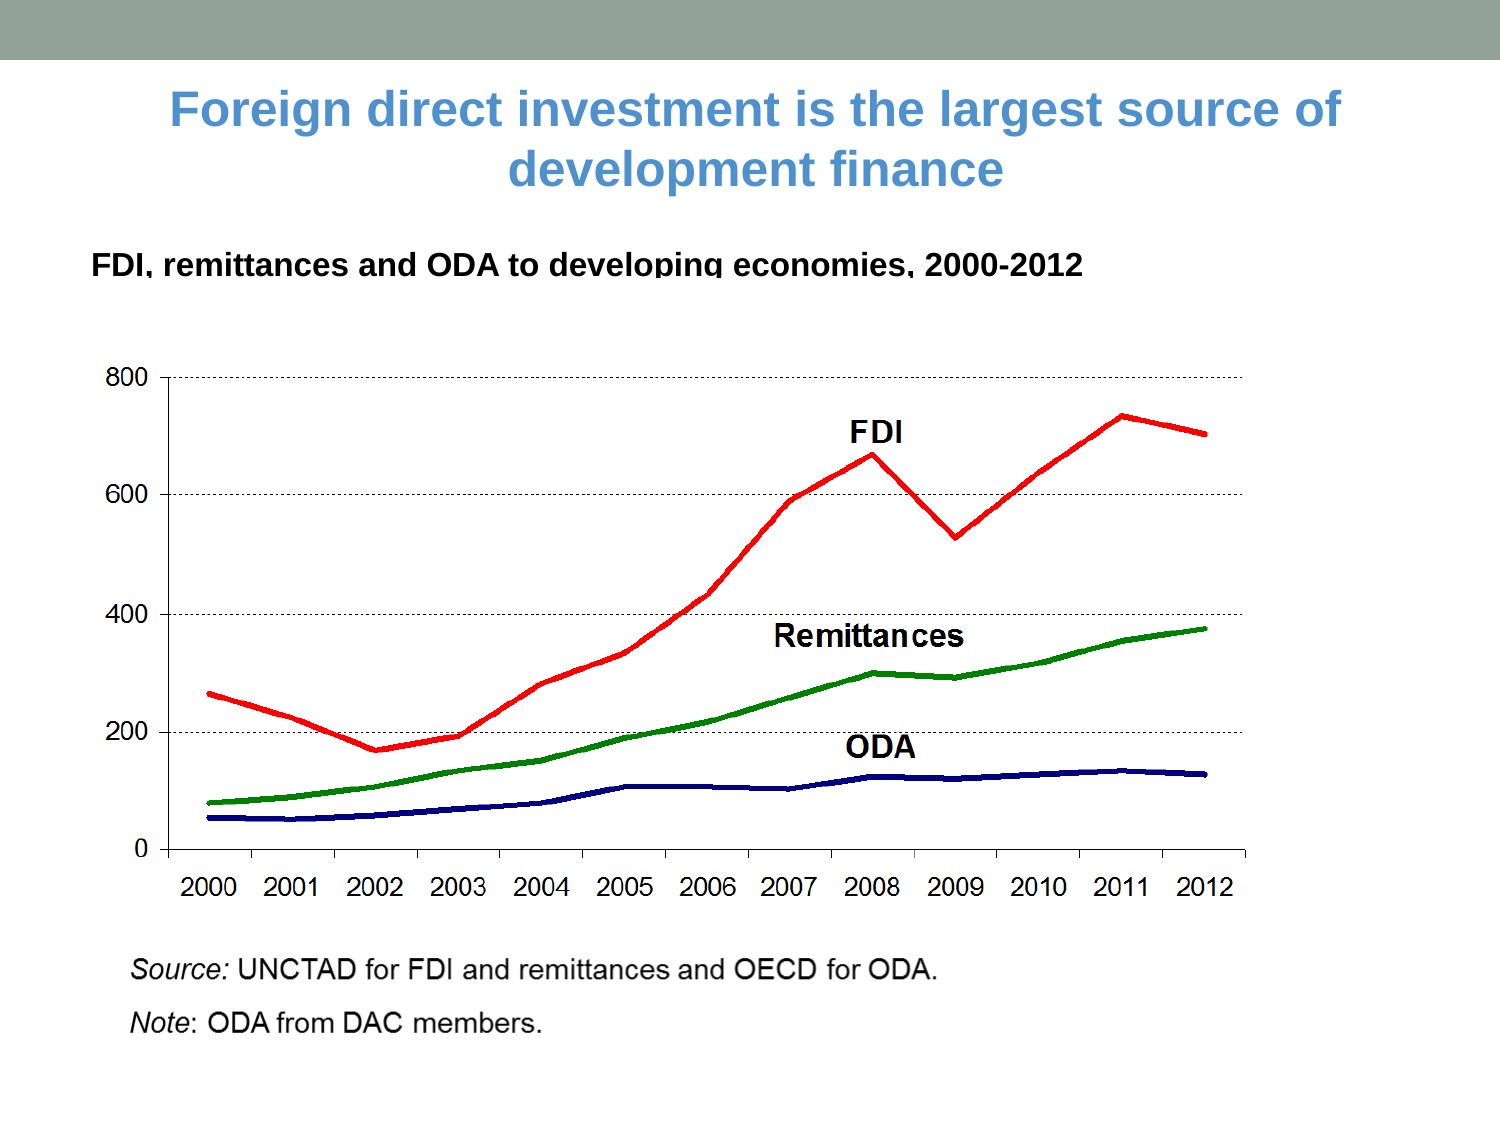

Foreign direct investment is the largest source of development finance
FDI, remittances and ODA to developing economies, 2000-2012
(Billions of dollars)